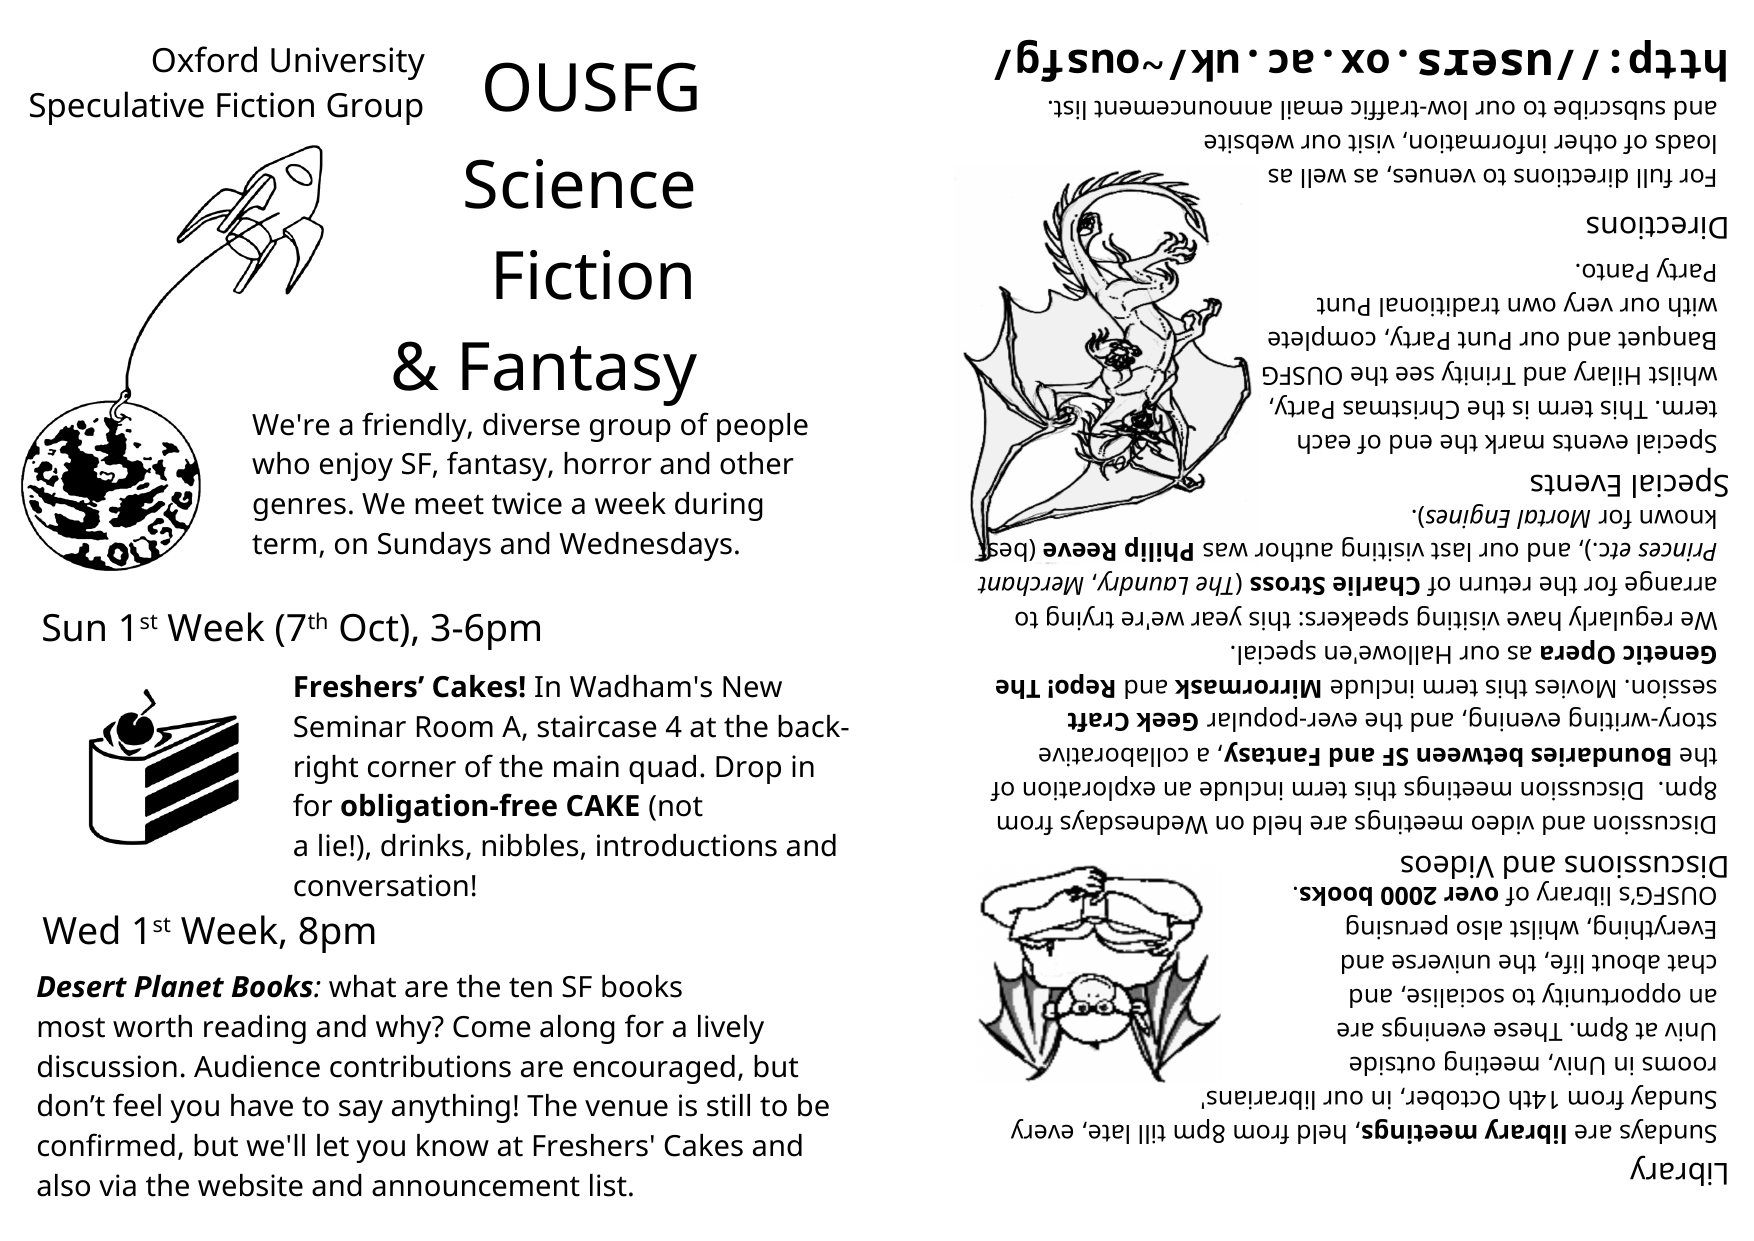

Oxford University
Speculative Fiction Group
http://users.ox.ac.uk/~ousfg/
For full directions to venues, as well as
loads of other information, visit our website
and subscribe to our low-traffic email announcement list.
Directions
Special events mark the end of each term. This term is the Christmas Party, whilst Hilary and Trinity see the OUSFG Banquet and our Punt Party, complete with our very own traditional Punt Party Panto.
Special Events
Discussion and video meetings are held on Wednesdays from 8pm. Discussion meetings this term include an exploration of the Boundaries between SF and Fantasy, a collaborative story-writing evening, and the ever-popular Geek Craft session. Movies this term include Mirrormask and Repo! The Genetic Opera as our Hallowe'en special.
We regularly have visiting speakers: this year we're trying to arrange for the return of Charlie Stross (The Laundry, Merchant Princes etc.), and our last visiting author was Philip Reeve (best known for Mortal Engines).
Sundays are library meetings, held from 8pm till late, every Sunday from 14th October, in our librarians'
rooms in Univ, meeting outside
Univ at 8pm. These evenings are
an opportunity to socialise, and
chat about life, the universe and
Everything, whilst also perusing
OUSFG’s library of over 2000 books.
Discussions and Videos
Library
OUSFG
Science
Fiction
& Fantasy
We're a friendly, diverse group of people who enjoy SF, fantasy, horror and other genres. We meet twice a week during term, on Sundays and Wednesdays.
Sun 1st Week (7th Oct), 3-6pm
Freshers’ Cakes! In Wadham's New Seminar Room A, staircase 4 at the back-right corner of the main quad. Drop in for obligation-free CAKE (not
a lie!), drinks, nibbles, introductions and conversation!
Wed 1st Week, 8pm
Desert Planet Books: what are the ten SF books
most worth reading and why? Come along for a lively discussion. Audience contributions are encouraged, but don’t feel you have to say anything! The venue is still to be confirmed, but we'll let you know at Freshers' Cakes and also via the website and announcement list.